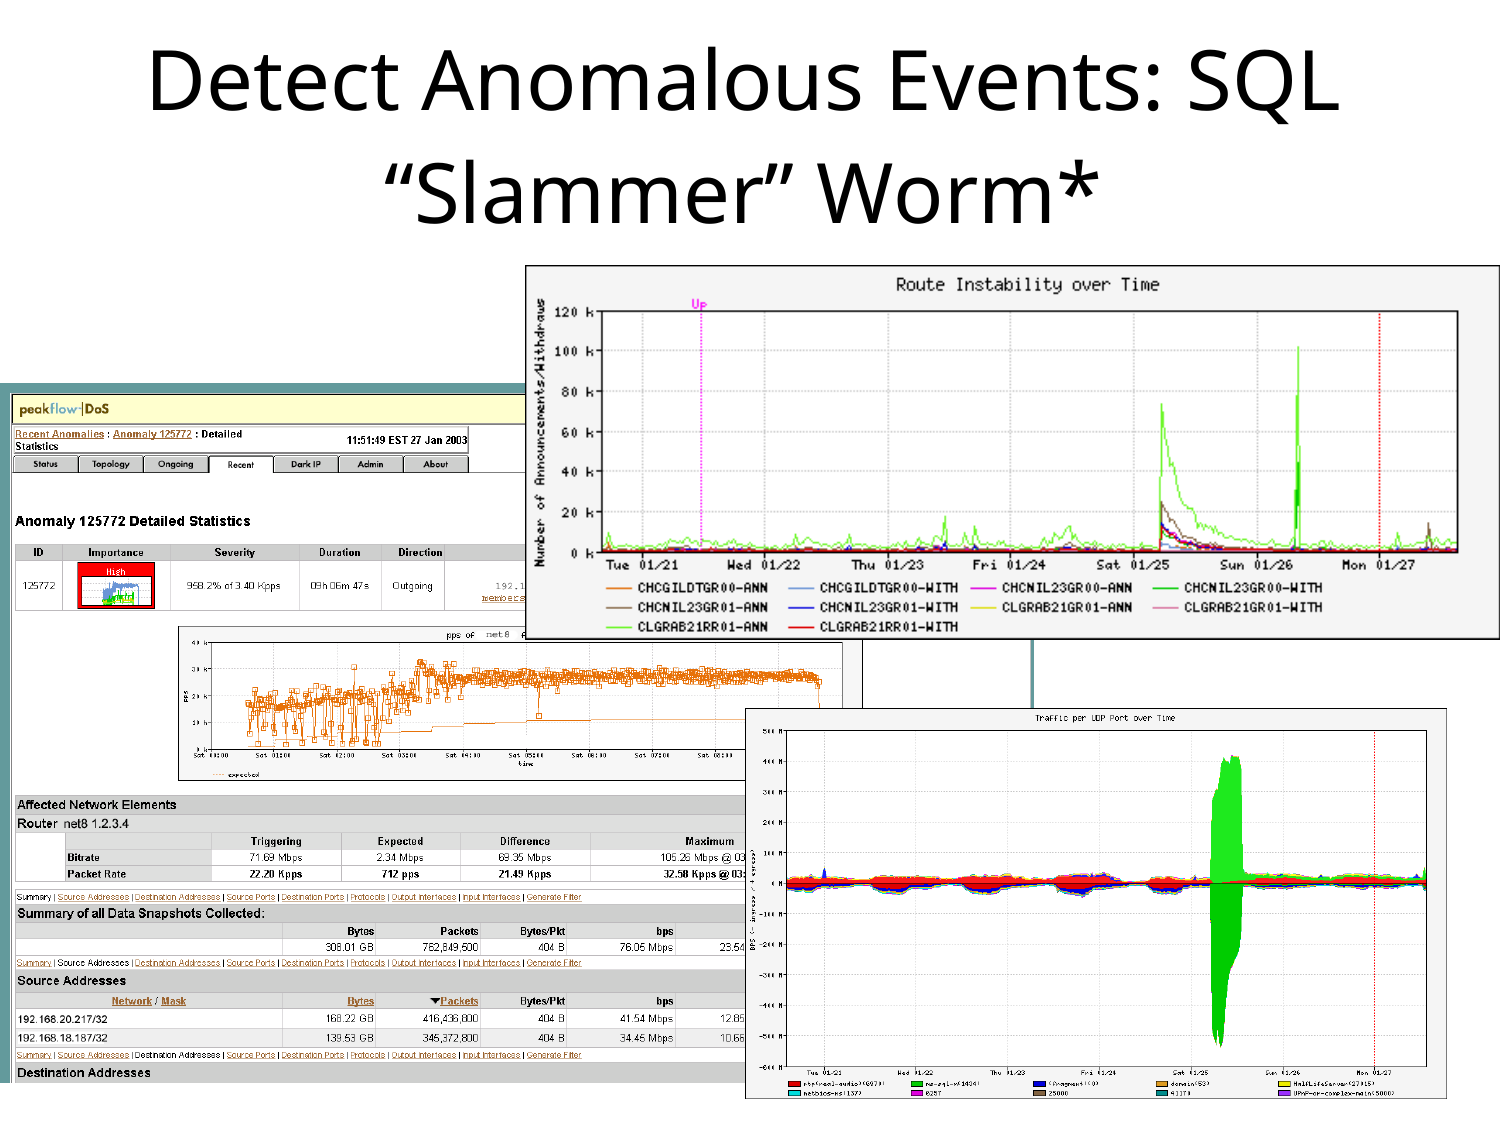

# Detect Anomalous Events: SQL “Slammer” Worm*